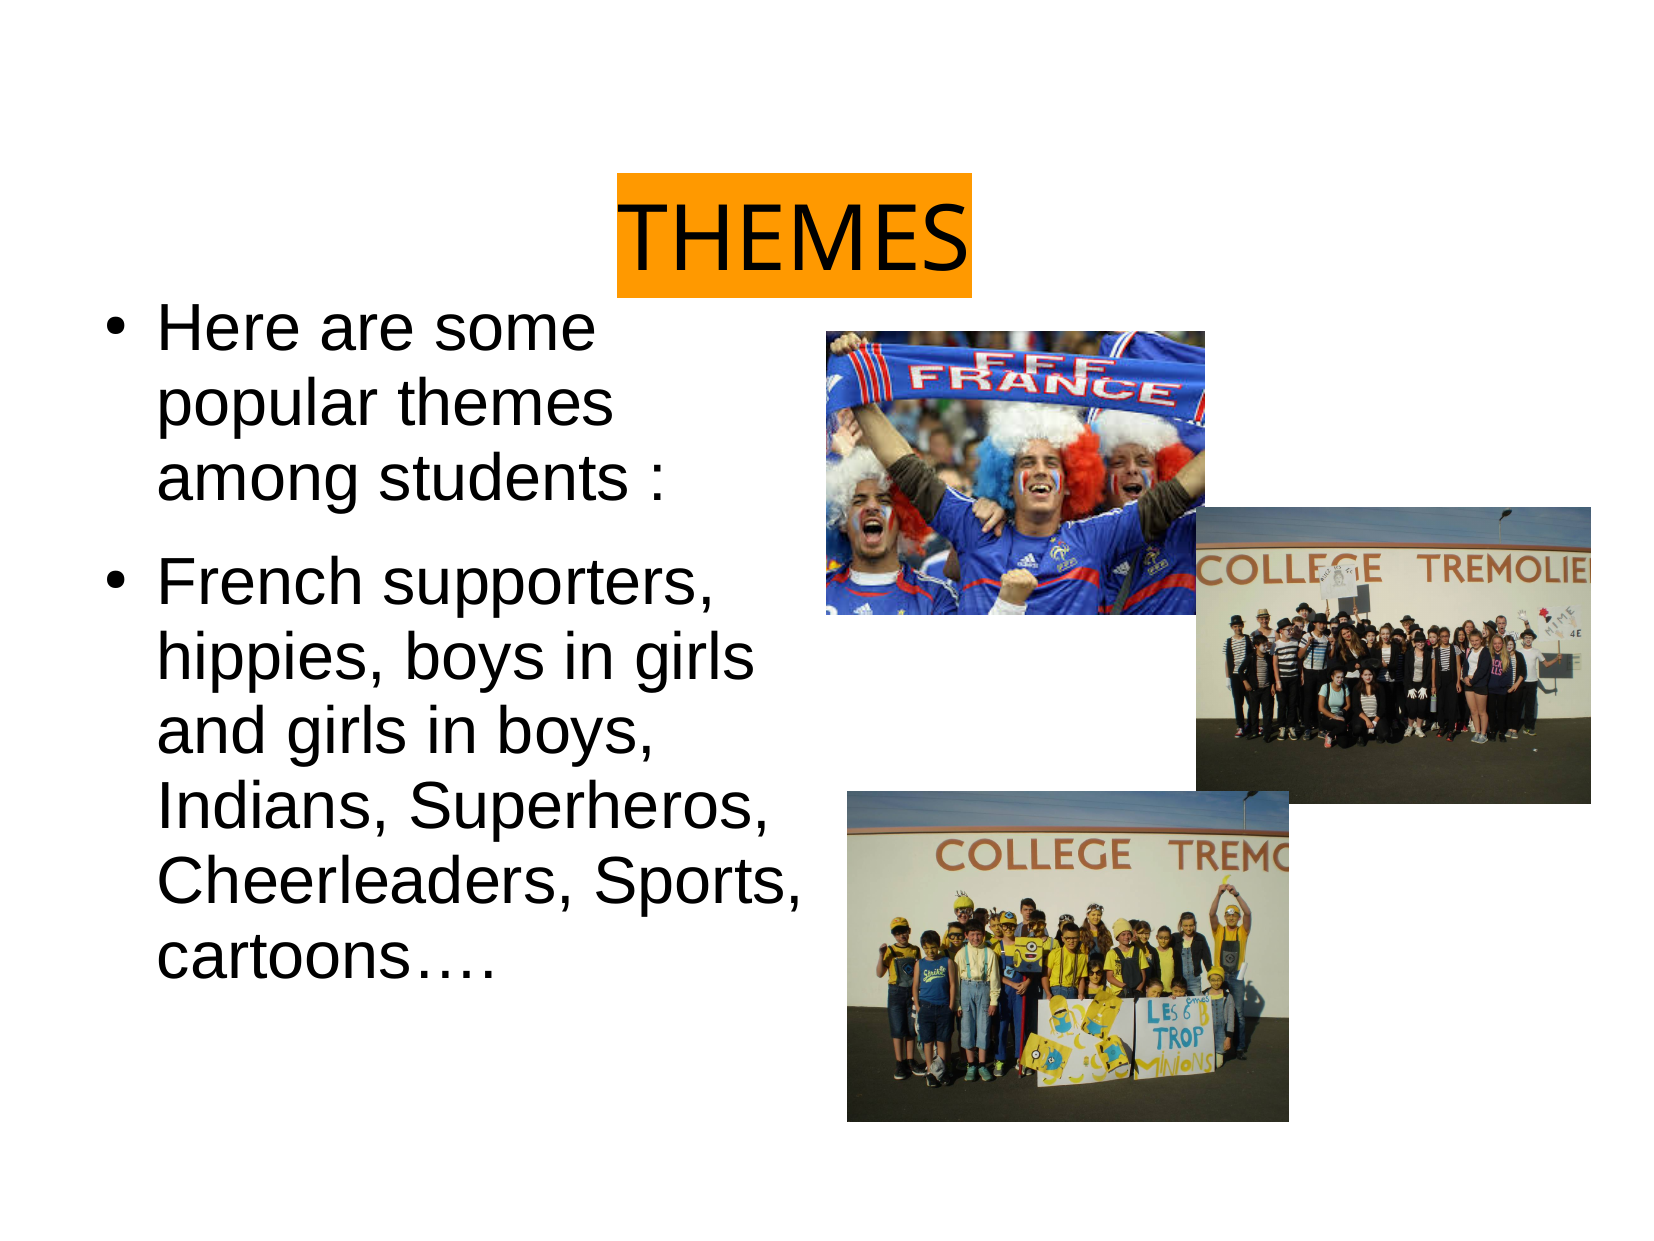

THEMES
# Here are some popular themes among students :
French supporters, hippies, boys in girls and girls in boys, Indians, Superheros, Cheerleaders, Sports, cartoons….